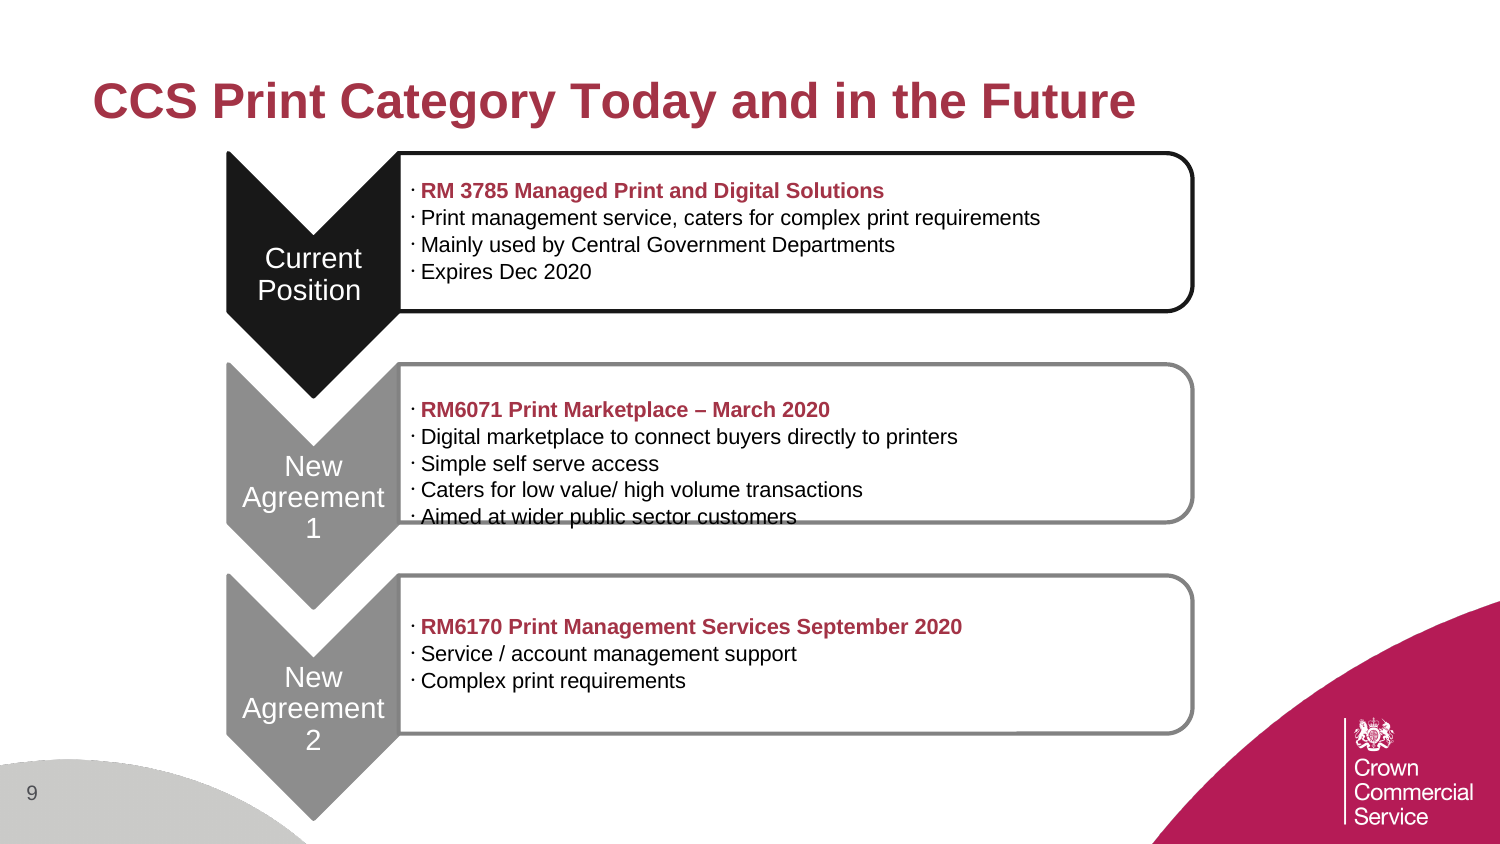

# CCS Print Category Today and in the Future
RM 3785 Managed Print and Digital Solutions
Print management service, caters for complex print requirements
Mainly used by Central Government Departments
Expires Dec 2020
Current Position
RM6071 Print Marketplace – March 2020
Digital marketplace to connect buyers directly to printers
Simple self serve access
Caters for low value/ high volume transactions
Aimed at wider public sector customers
New Agreement 1
RM6170 Print Management Services September 2020
Service / account management support
Complex print requirements
New Agreement 2